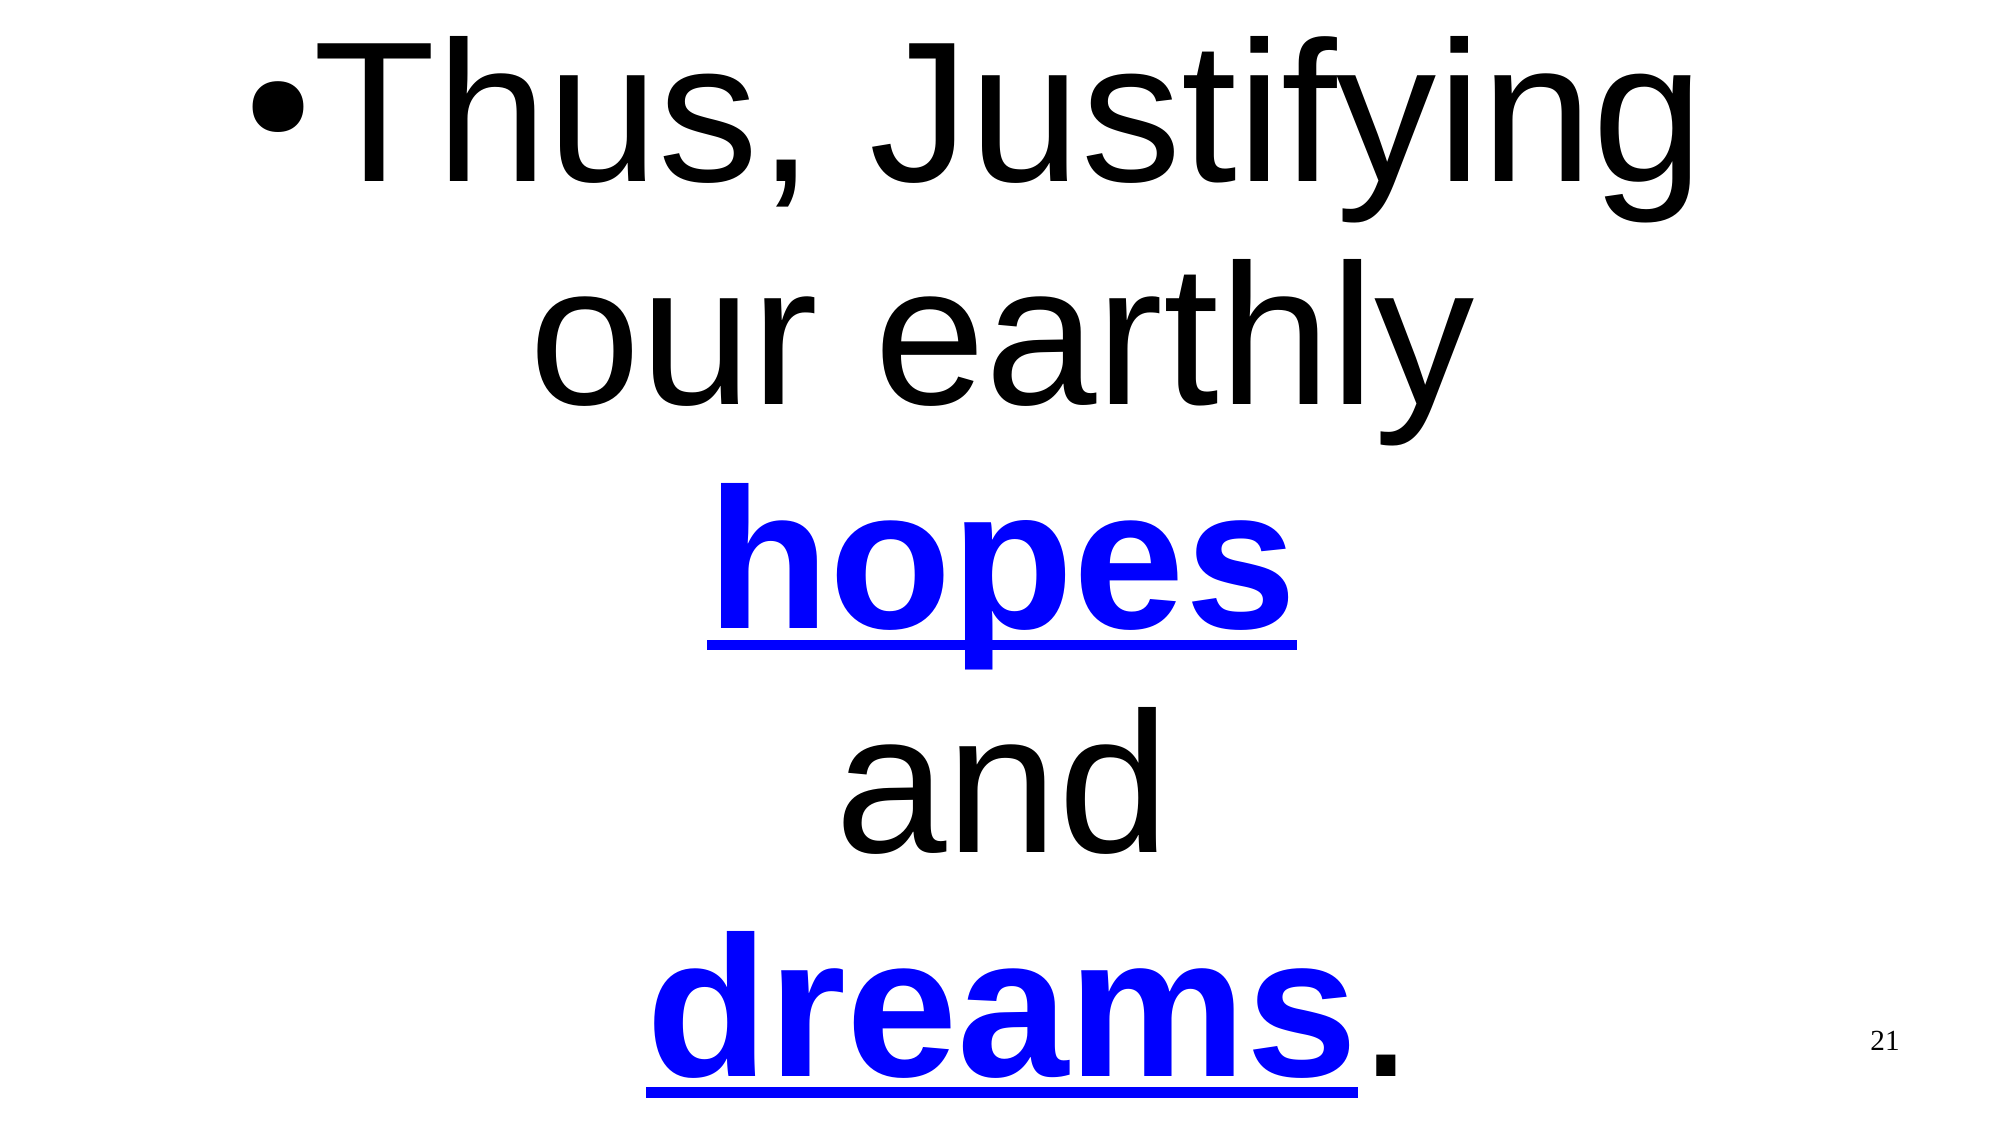

# Thus, Justifying our earthly hopes and dreams.
21